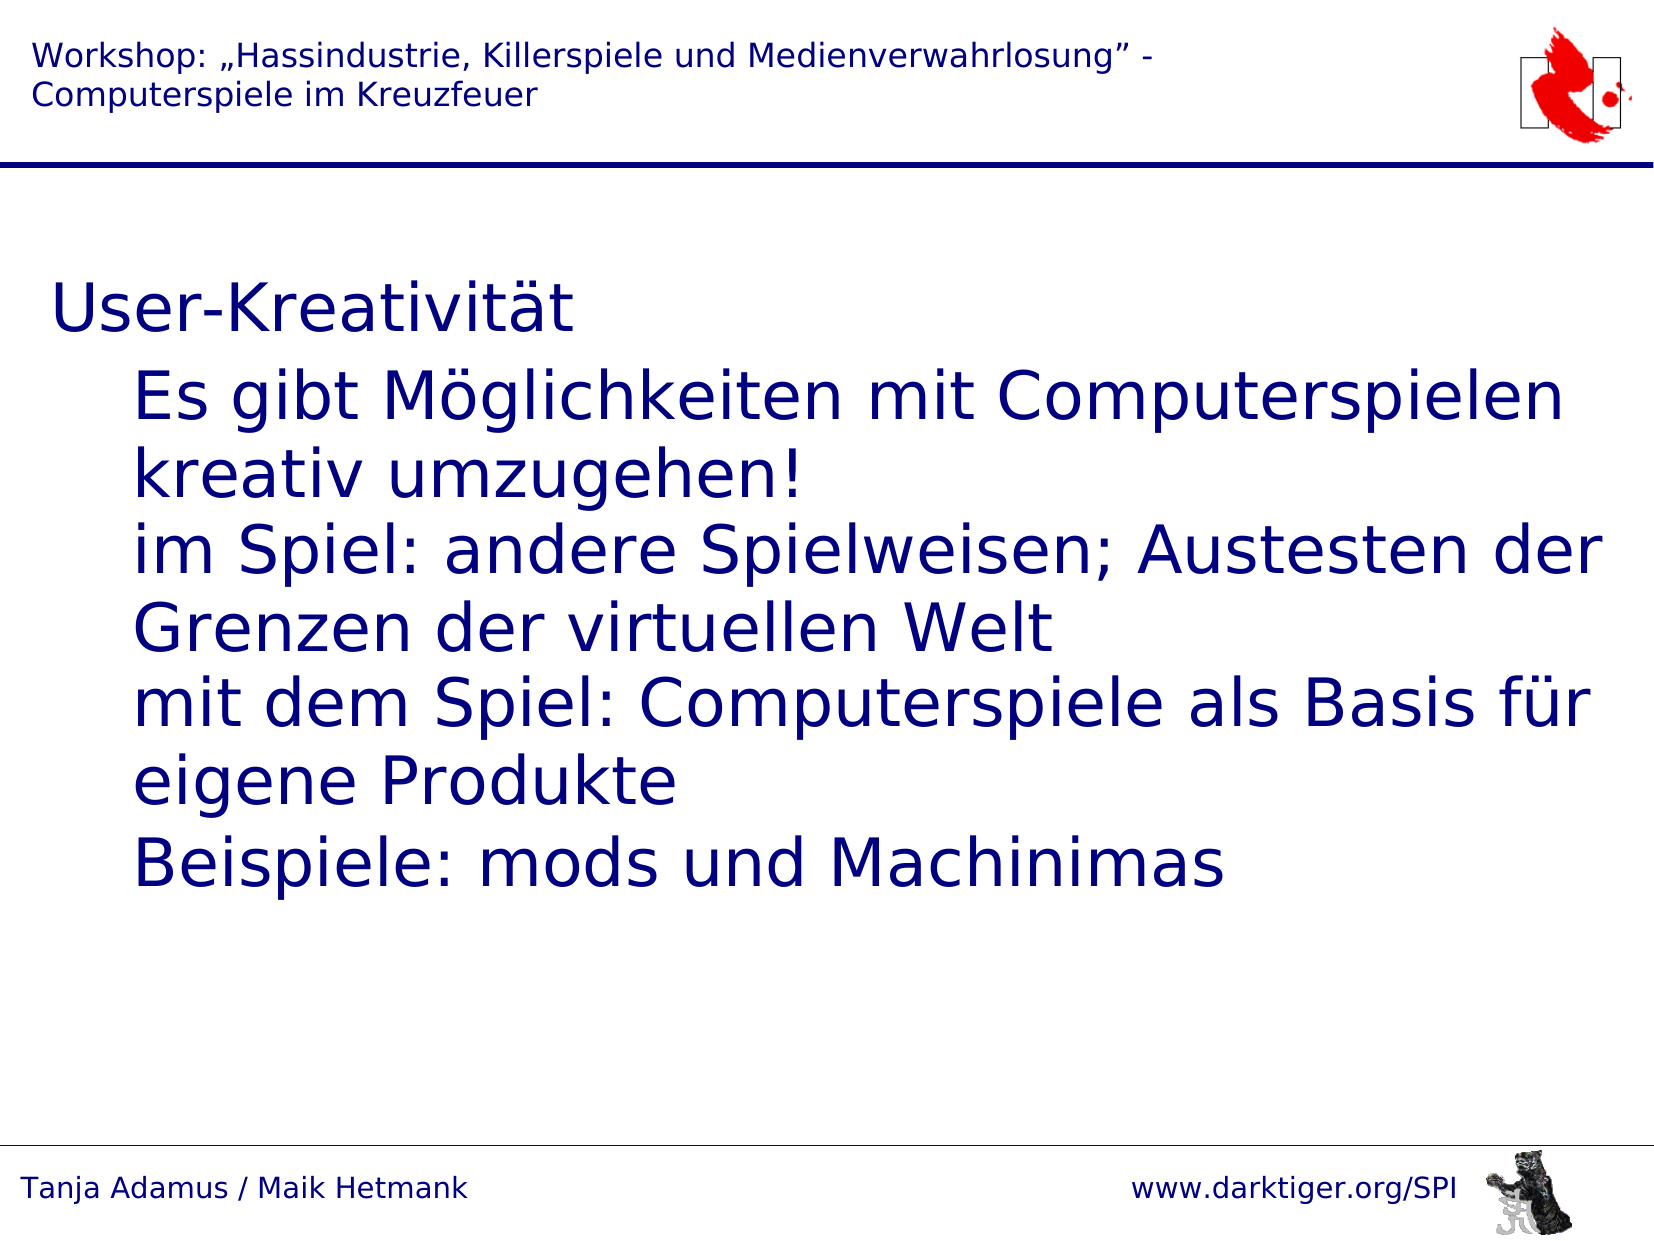

Workshop: „Hassindustrie, Killerspiele und Medienverwahrlosung” - Computerspiele im Kreuzfeuer
User-Kreativität
Es gibt Möglichkeiten mit Computerspielen kreativ umzugehen!
im Spiel: andere Spielweisen; Austesten der Grenzen der virtuellen Welt
mit dem Spiel: Computerspiele als Basis für eigene Produkte
Beispiele: mods und Machinimas